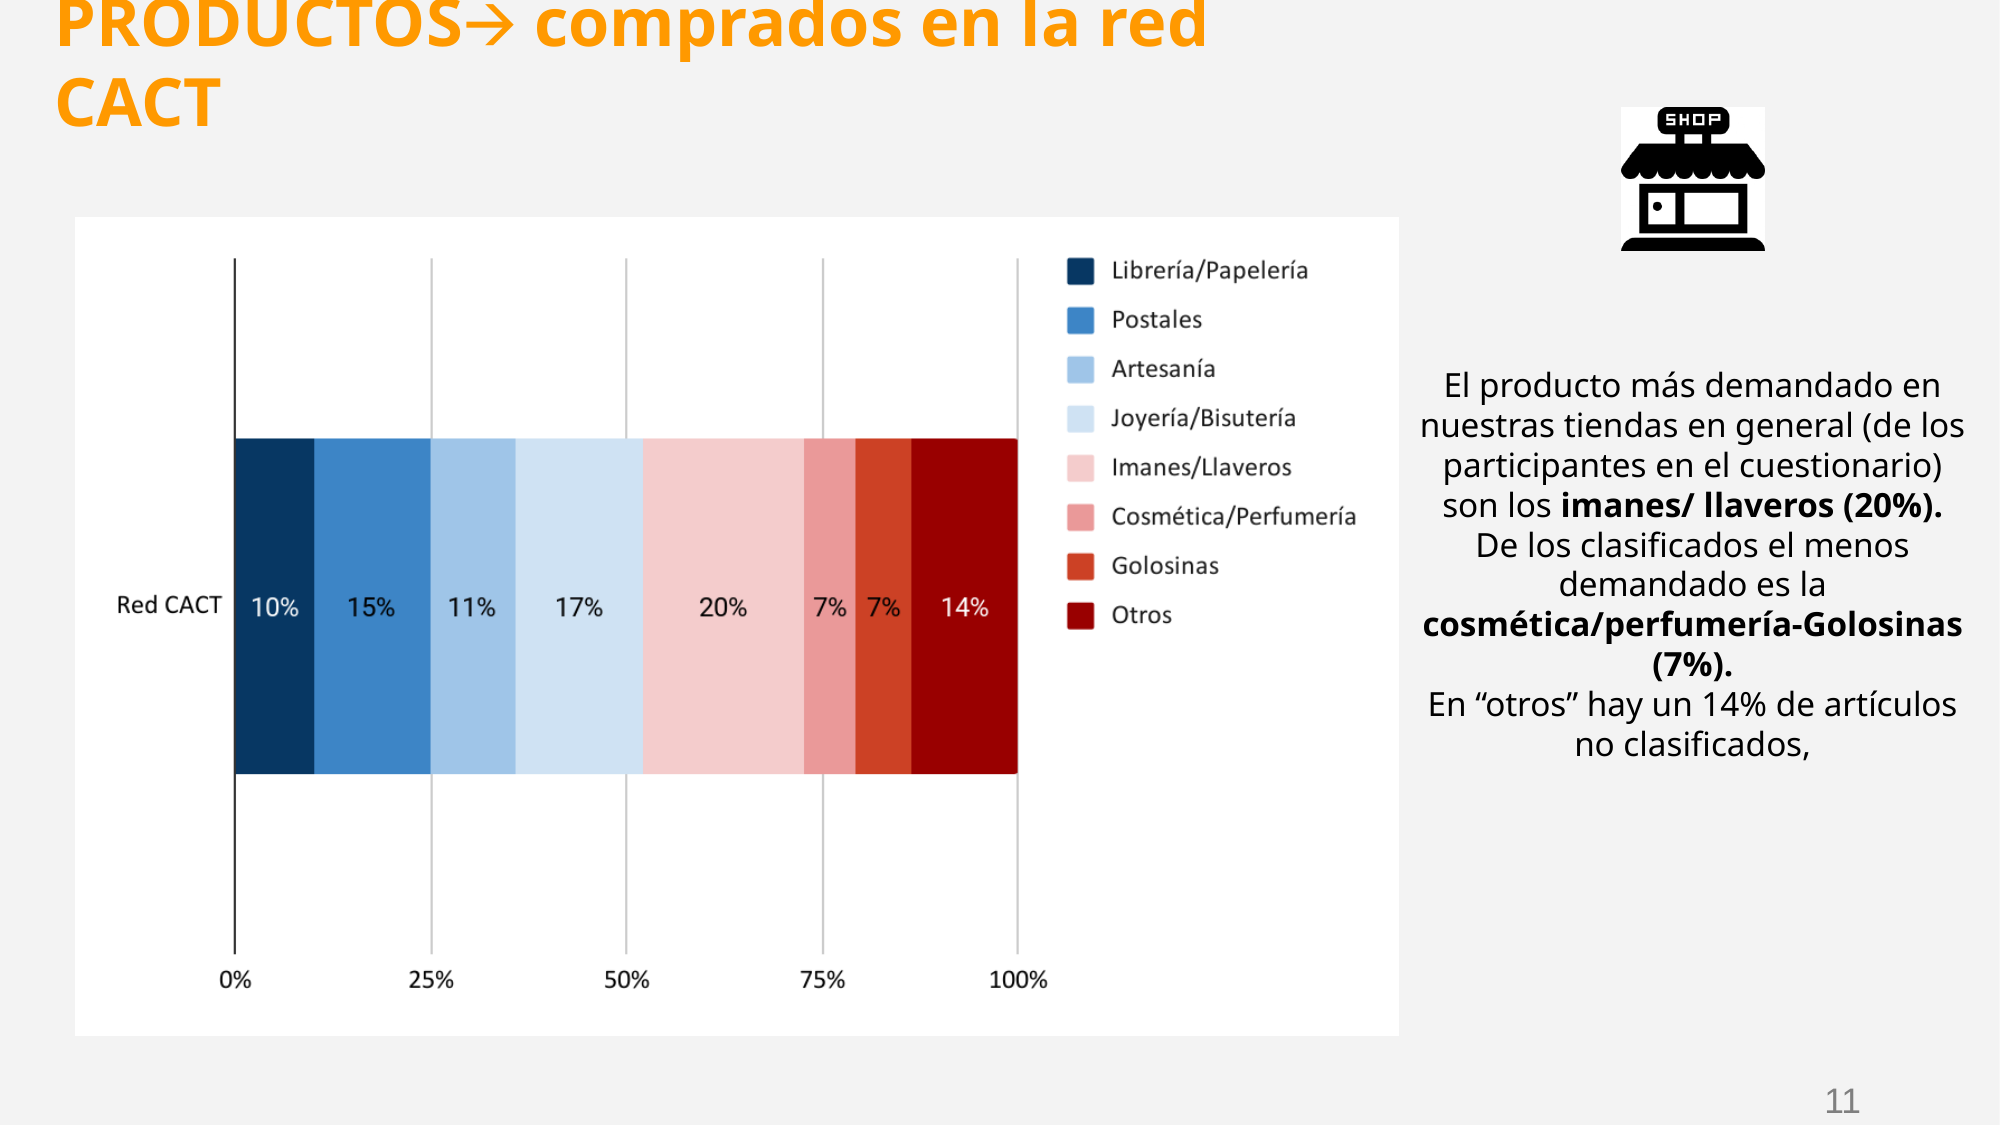

PRODUCTOS🡪 comprados en la red CACT
El producto más demandado en nuestras tiendas en general (de los participantes en el cuestionario) son los imanes/ llaveros (20%).
De los clasificados el menos demandado es la cosmética/perfumería-Golosinas (7%).
En “otros” hay un 14% de artículos no clasificados,